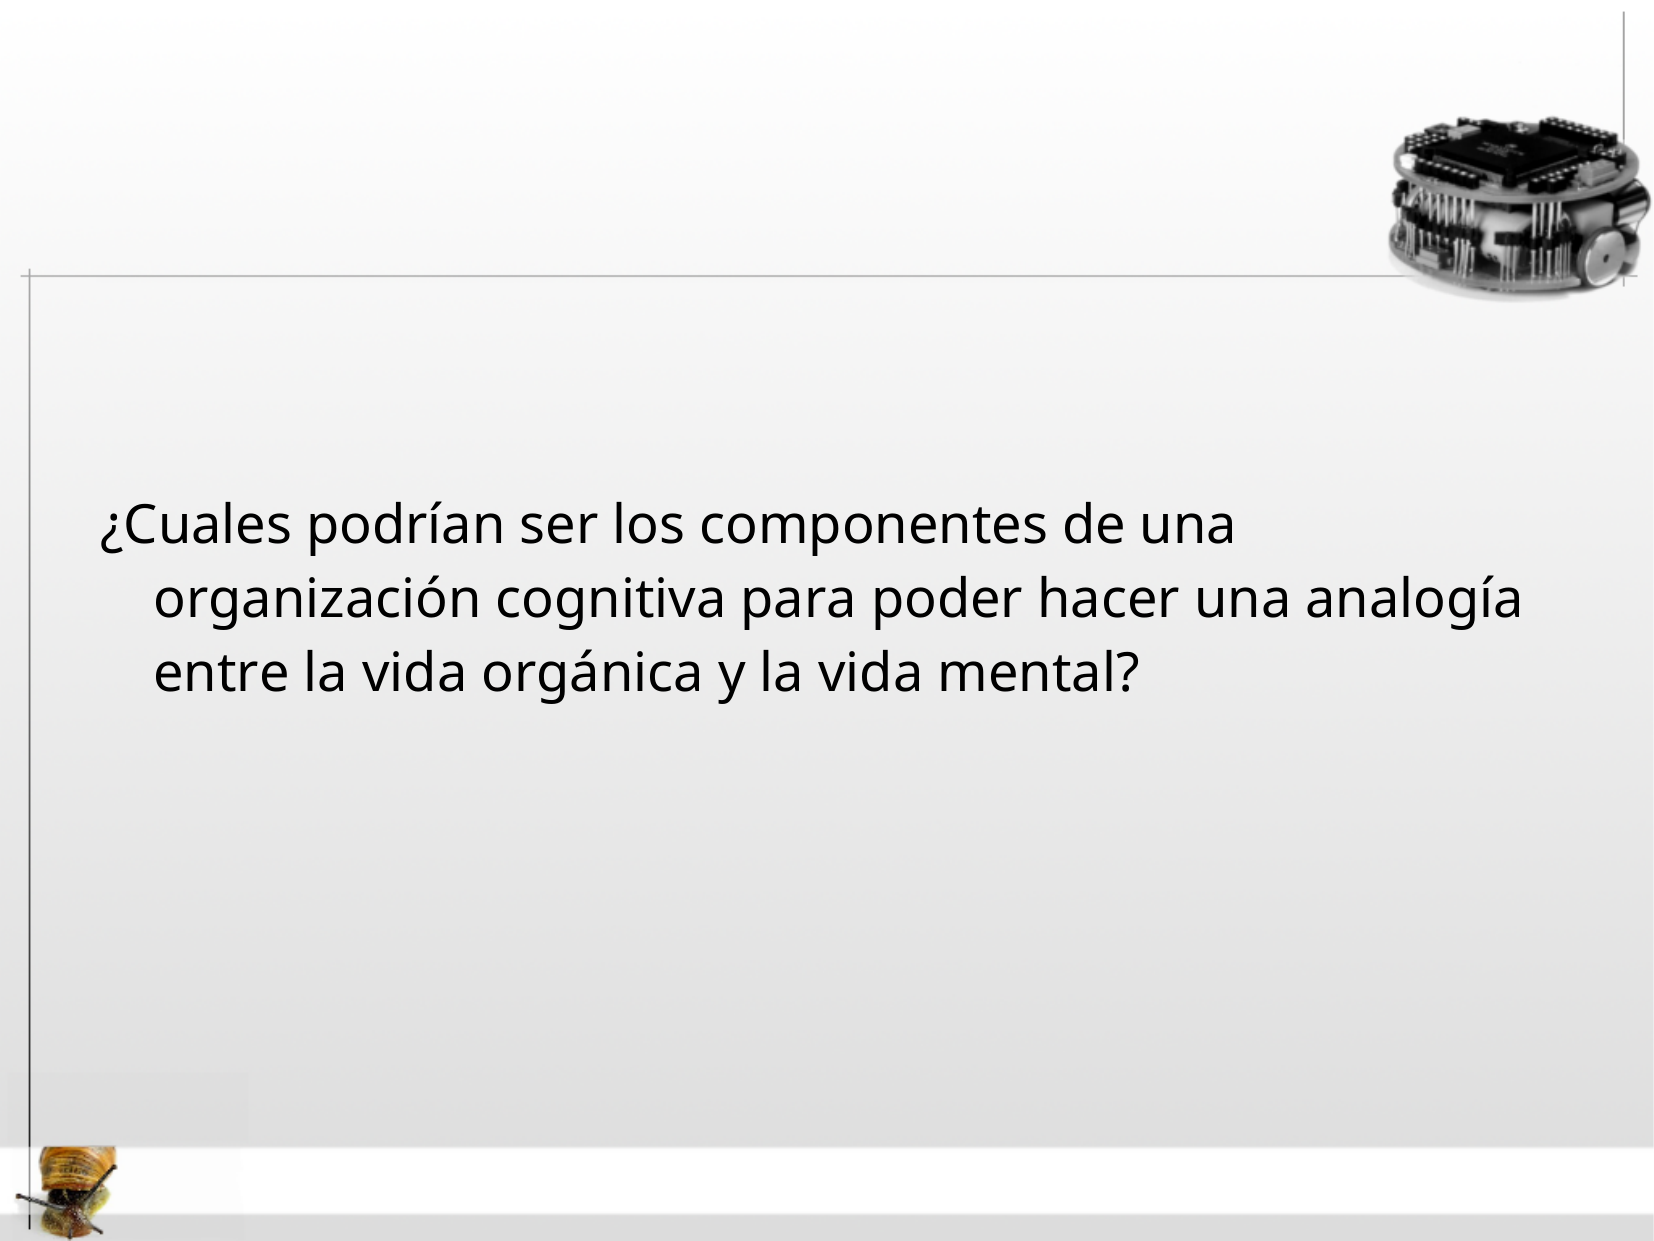

# ¿Cuales podrían ser los componentes de una organización cognitiva para poder hacer una analogía entre la vida orgánica y la vida mental?